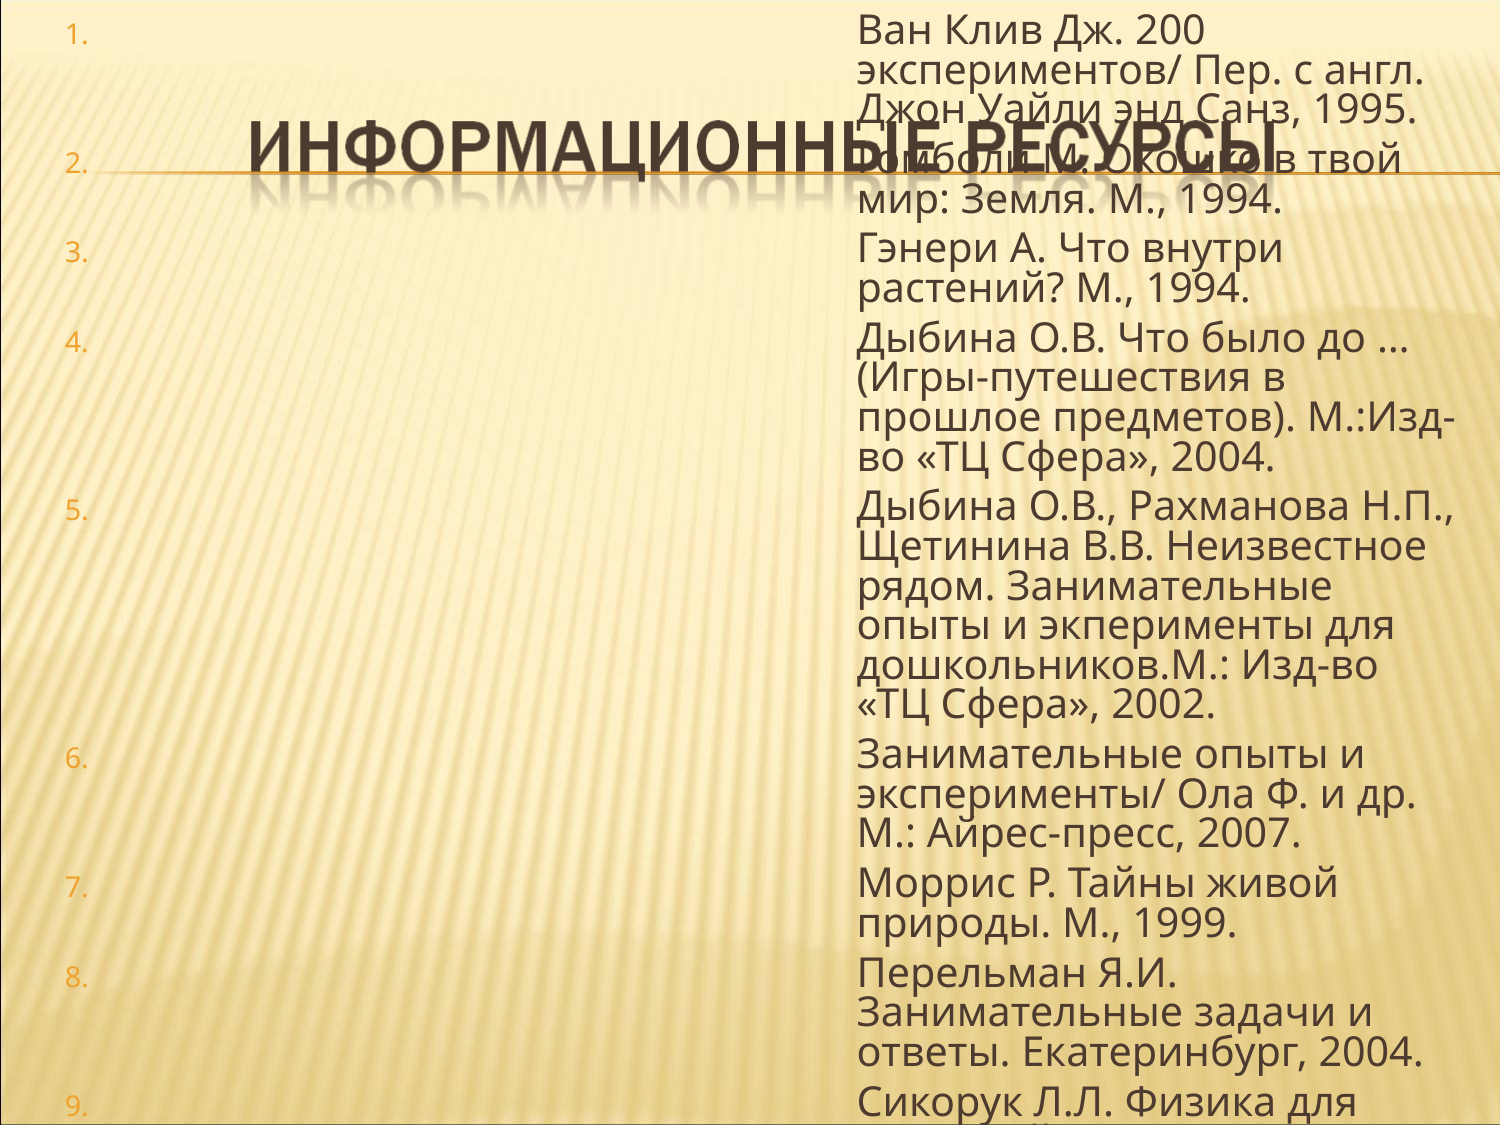

# Ван Клив Дж. 200 экспериментов/ Пер. с англ. Джон Уайли энд Санз, 1995.
Гомболи М. Окошко в твой мир: Земля. М., 1994.
Гэнери А. Что внутри растений? М., 1994.
Дыбина О.В. Что было до … (Игры-путешествия в прошлое предметов). М.:Изд-во «ТЦ Сфера», 2004.
Дыбина О.В., Рахманова Н.П., Щетинина В.В. Неизвестное рядом. Занимательные опыты и экперименты для дошкольников.М.: Изд-во «ТЦ Сфера», 2002.
Занимательные опыты и эксперименты/ Ола Ф. и др. М.: Айрес-пресс, 2007.
Моррис Р. Тайны живой природы. М., 1999.
Перельман Я.И. Занимательные задачи и ответы. Екатеринбург, 2004.
Сикорук Л.Л. Физика для малышей. М., 2003.
Смирнов Ю.И. Книжки для талантливых детей и заботливых родителей. СПб.: Питер, 2004.